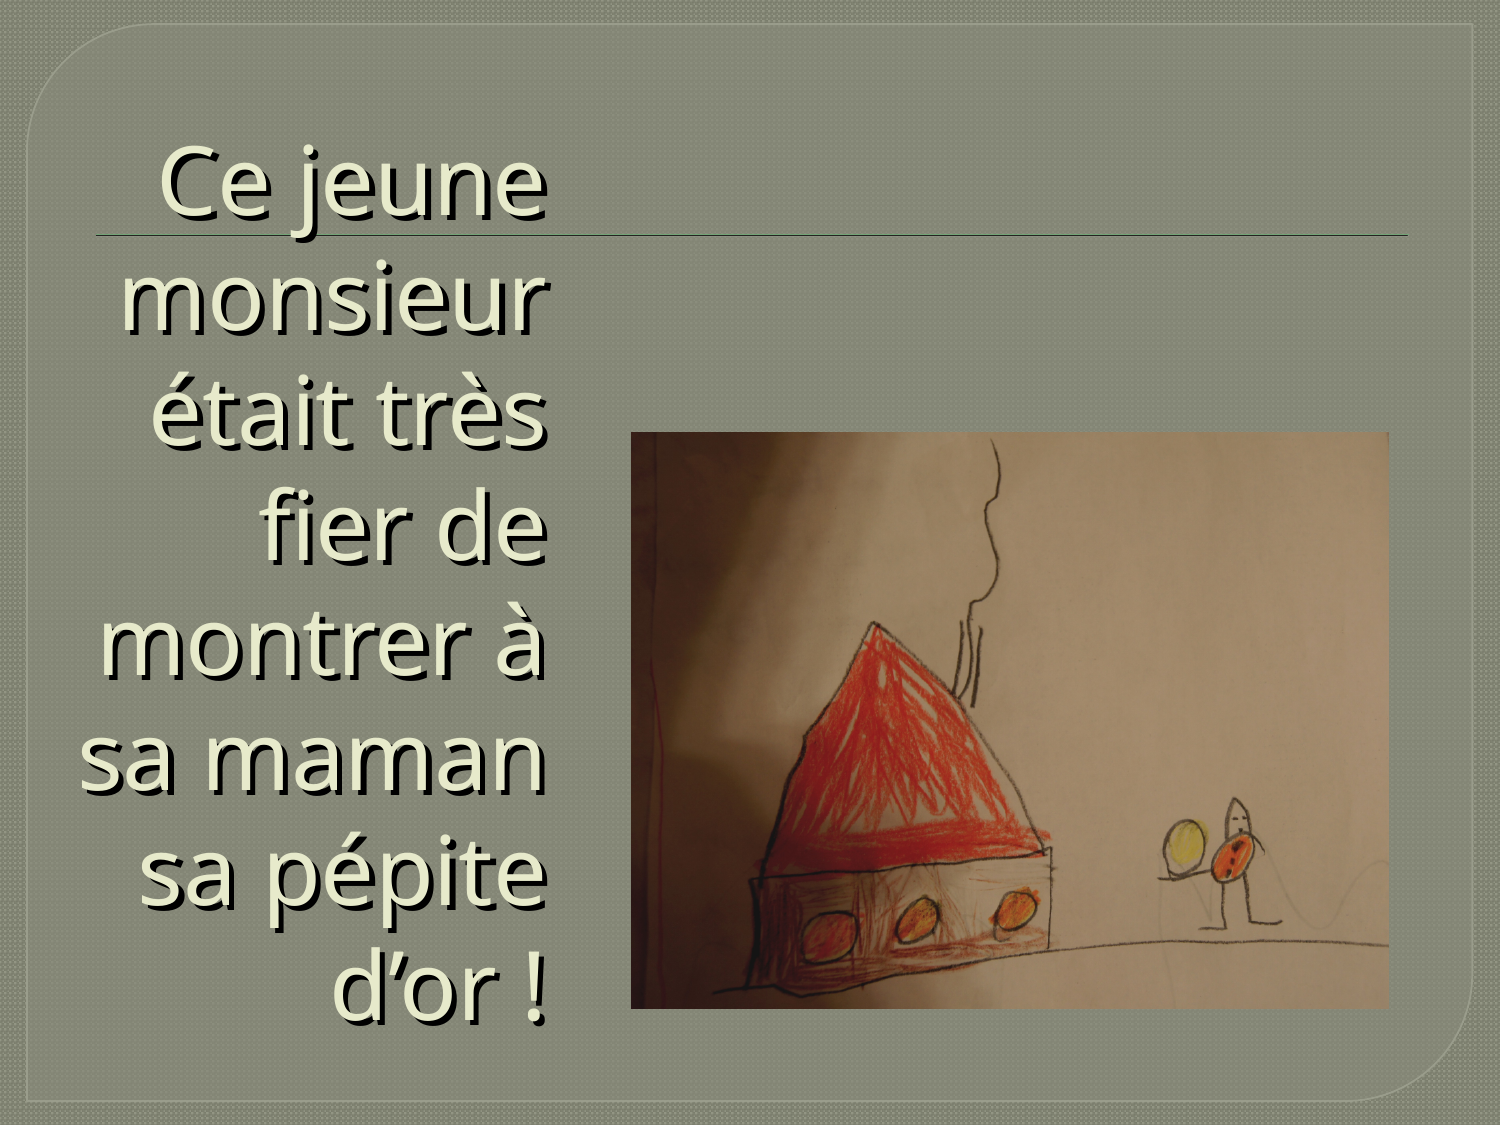

# Ce jeune monsieur était très fier de montrer à sa maman sa pépite d’or !